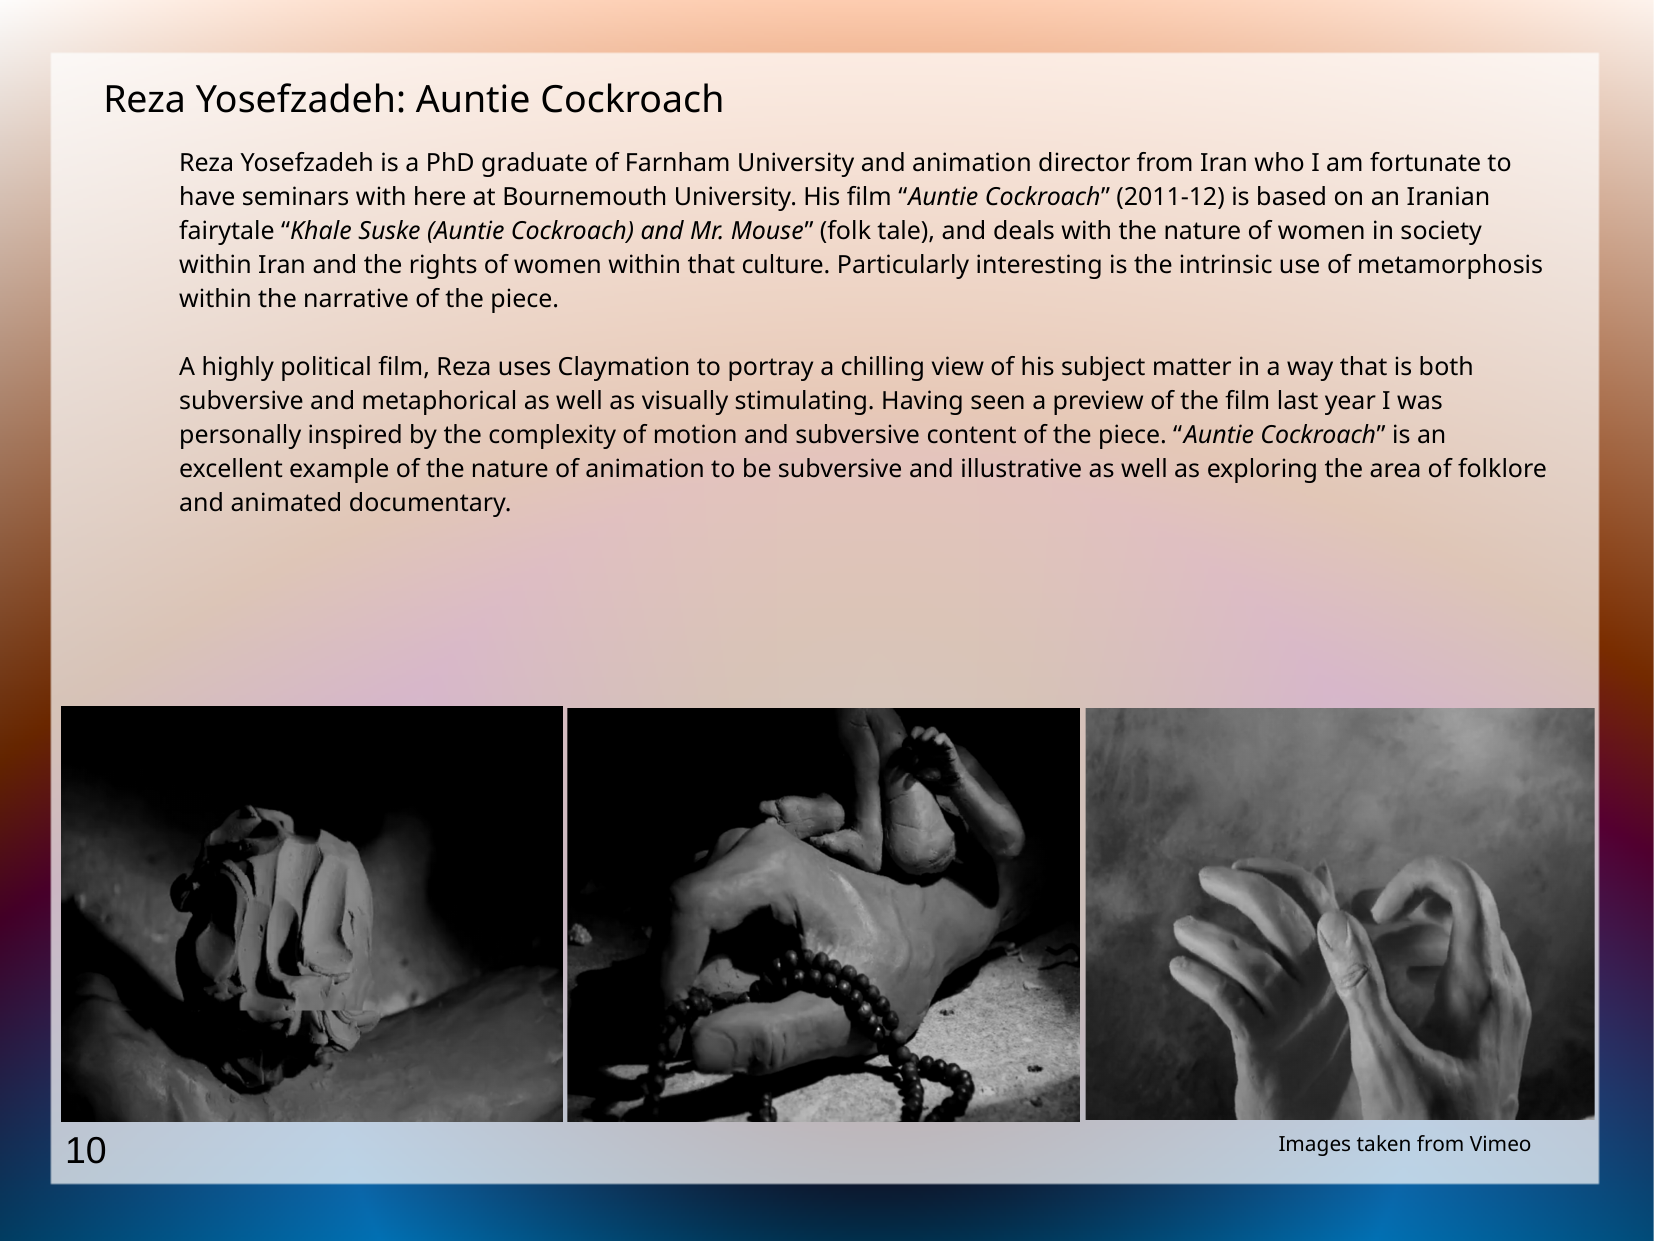

Reza Yosefzadeh: Auntie Cockroach
Reza Yosefzadeh is a PhD graduate of Farnham University and animation director from Iran who I am fortunate to have seminars with here at Bournemouth University. His film “Auntie Cockroach” (2011-12) is based on an Iranian fairytale “Khale Suske (Auntie Cockroach) and Mr. Mouse” (folk tale), and deals with the nature of women in society within Iran and the rights of women within that culture. Particularly interesting is the intrinsic use of metamorphosis within the narrative of the piece.
A highly political film, Reza uses Claymation to portray a chilling view of his subject matter in a way that is both subversive and metaphorical as well as visually stimulating. Having seen a preview of the film last year I was personally inspired by the complexity of motion and subversive content of the piece. “Auntie Cockroach” is an excellent example of the nature of animation to be subversive and illustrative as well as exploring the area of folklore and animated documentary.
Images taken from Vimeo